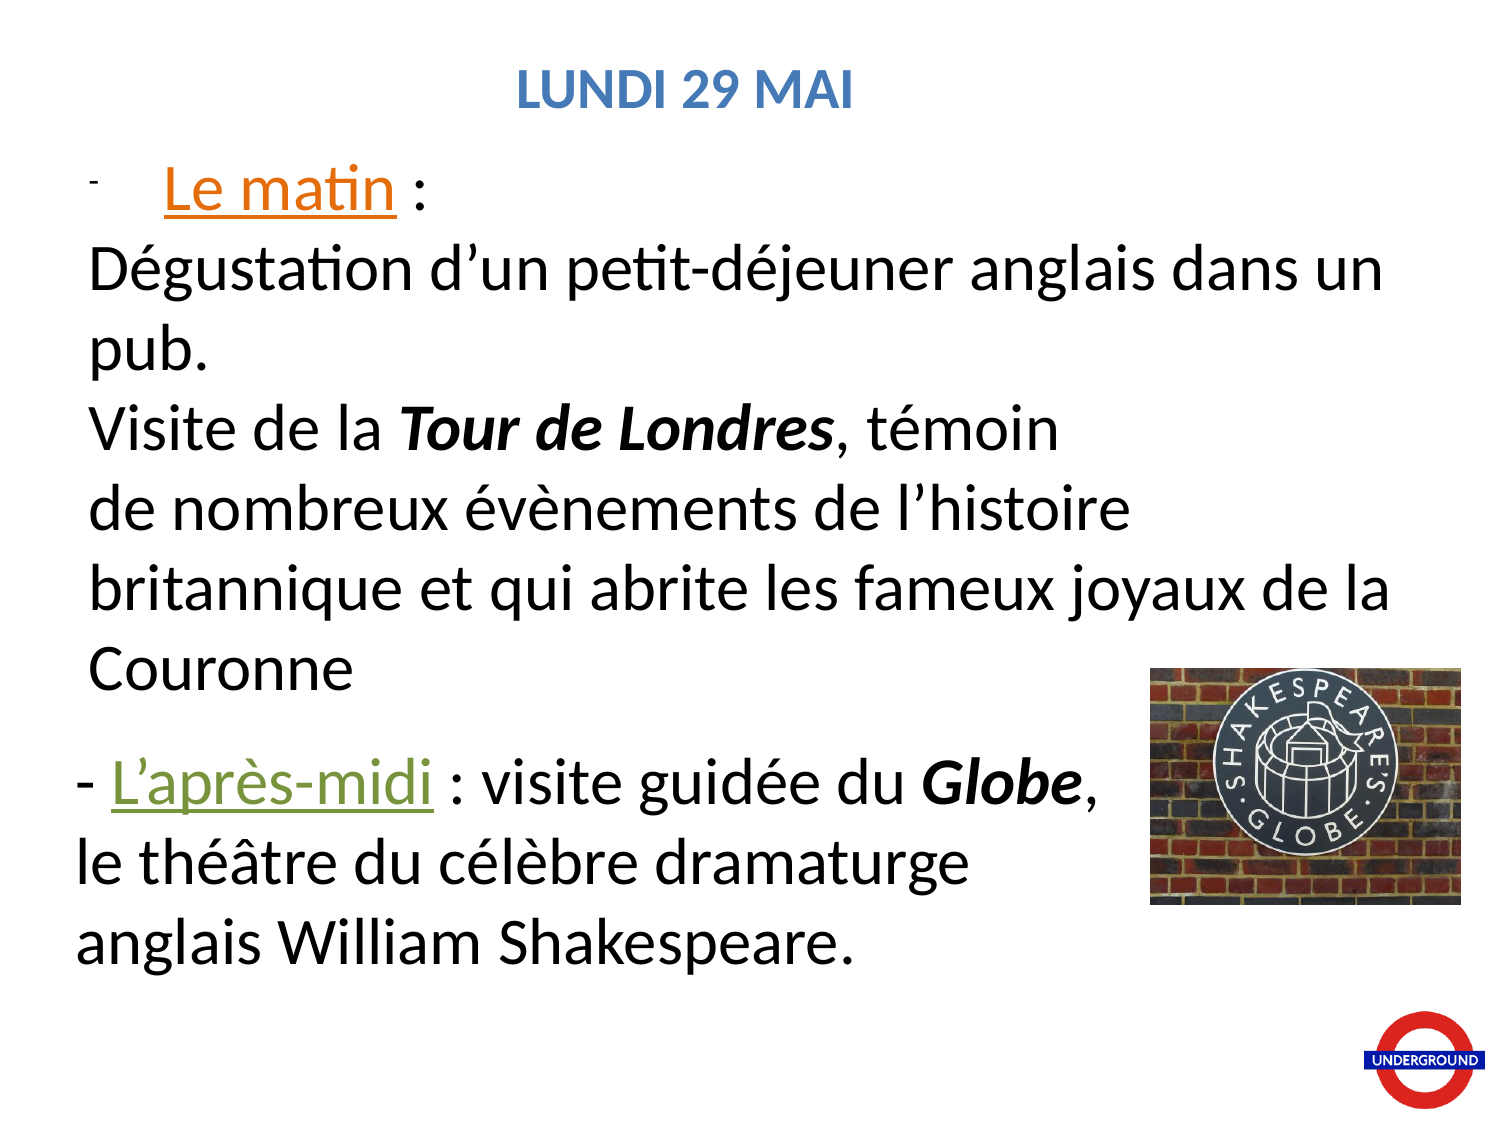

LUNDI 29 MAI
Le matin :
Dégustation d’un petit-déjeuner anglais dans un pub.
Visite de la Tour de Londres, témoin
de nombreux évènements de l’histoire
britannique et qui abrite les fameux joyaux de la
Couronne
- L’après-midi : visite guidée du Globe,
le théâtre du célèbre dramaturge
anglais William Shakespeare.